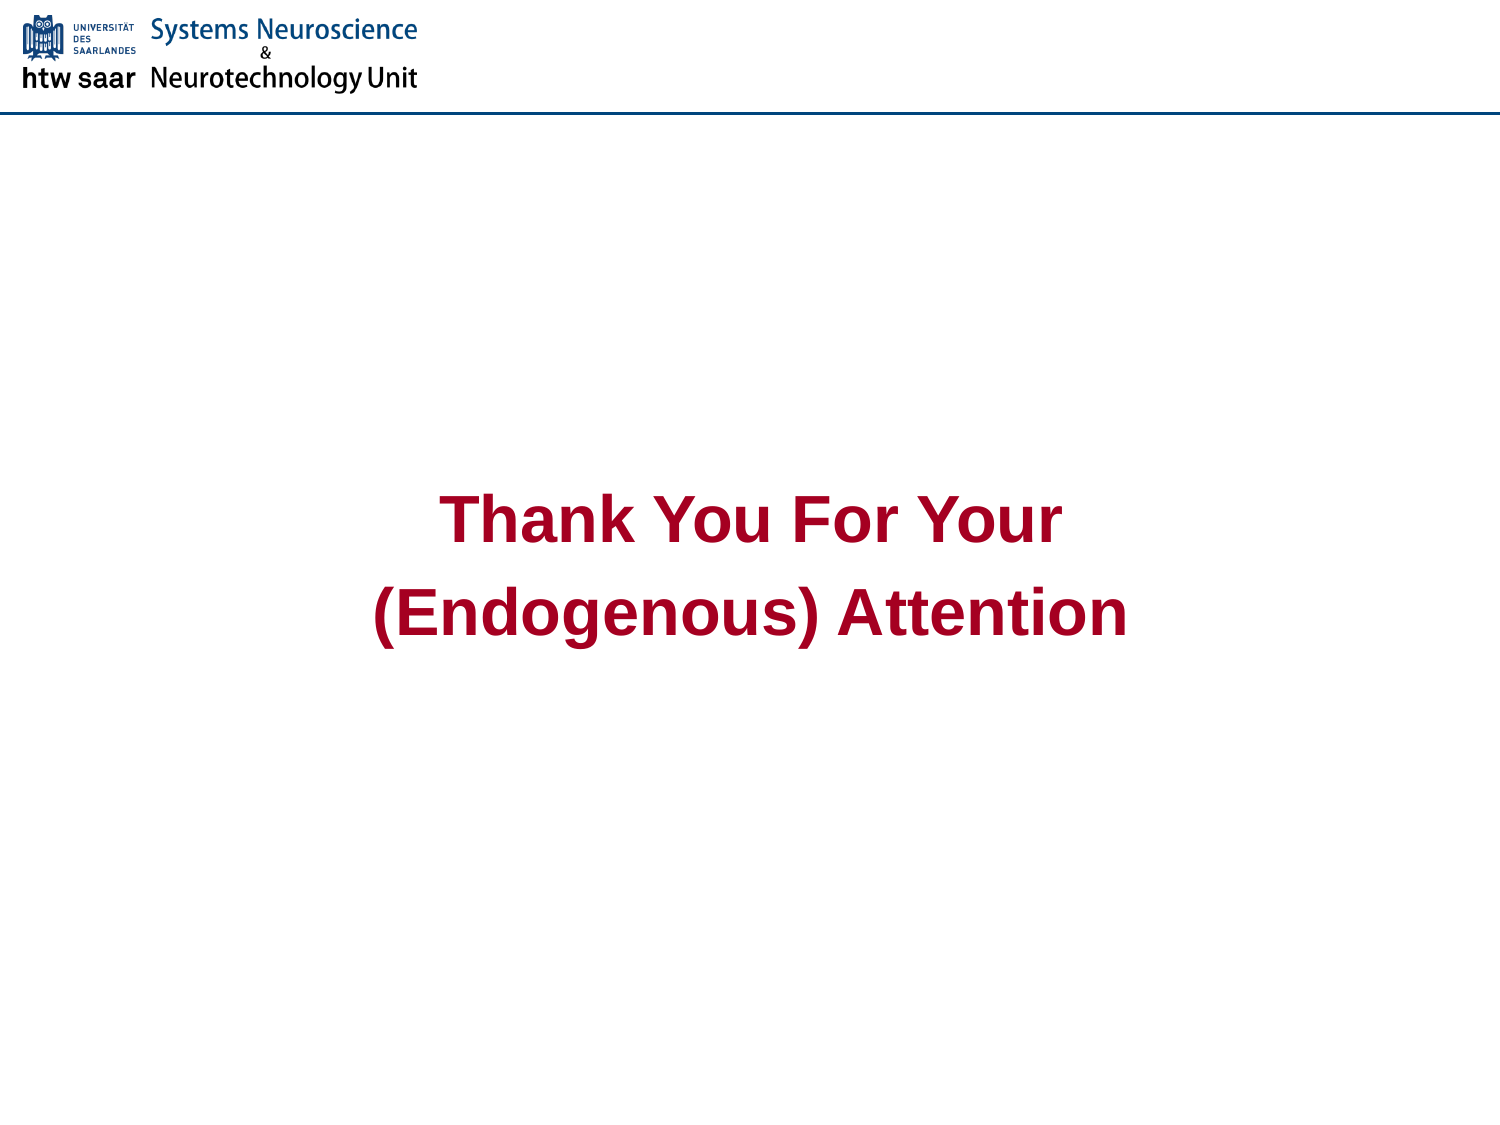

# Thank You For Your
(Endogenous) Attention